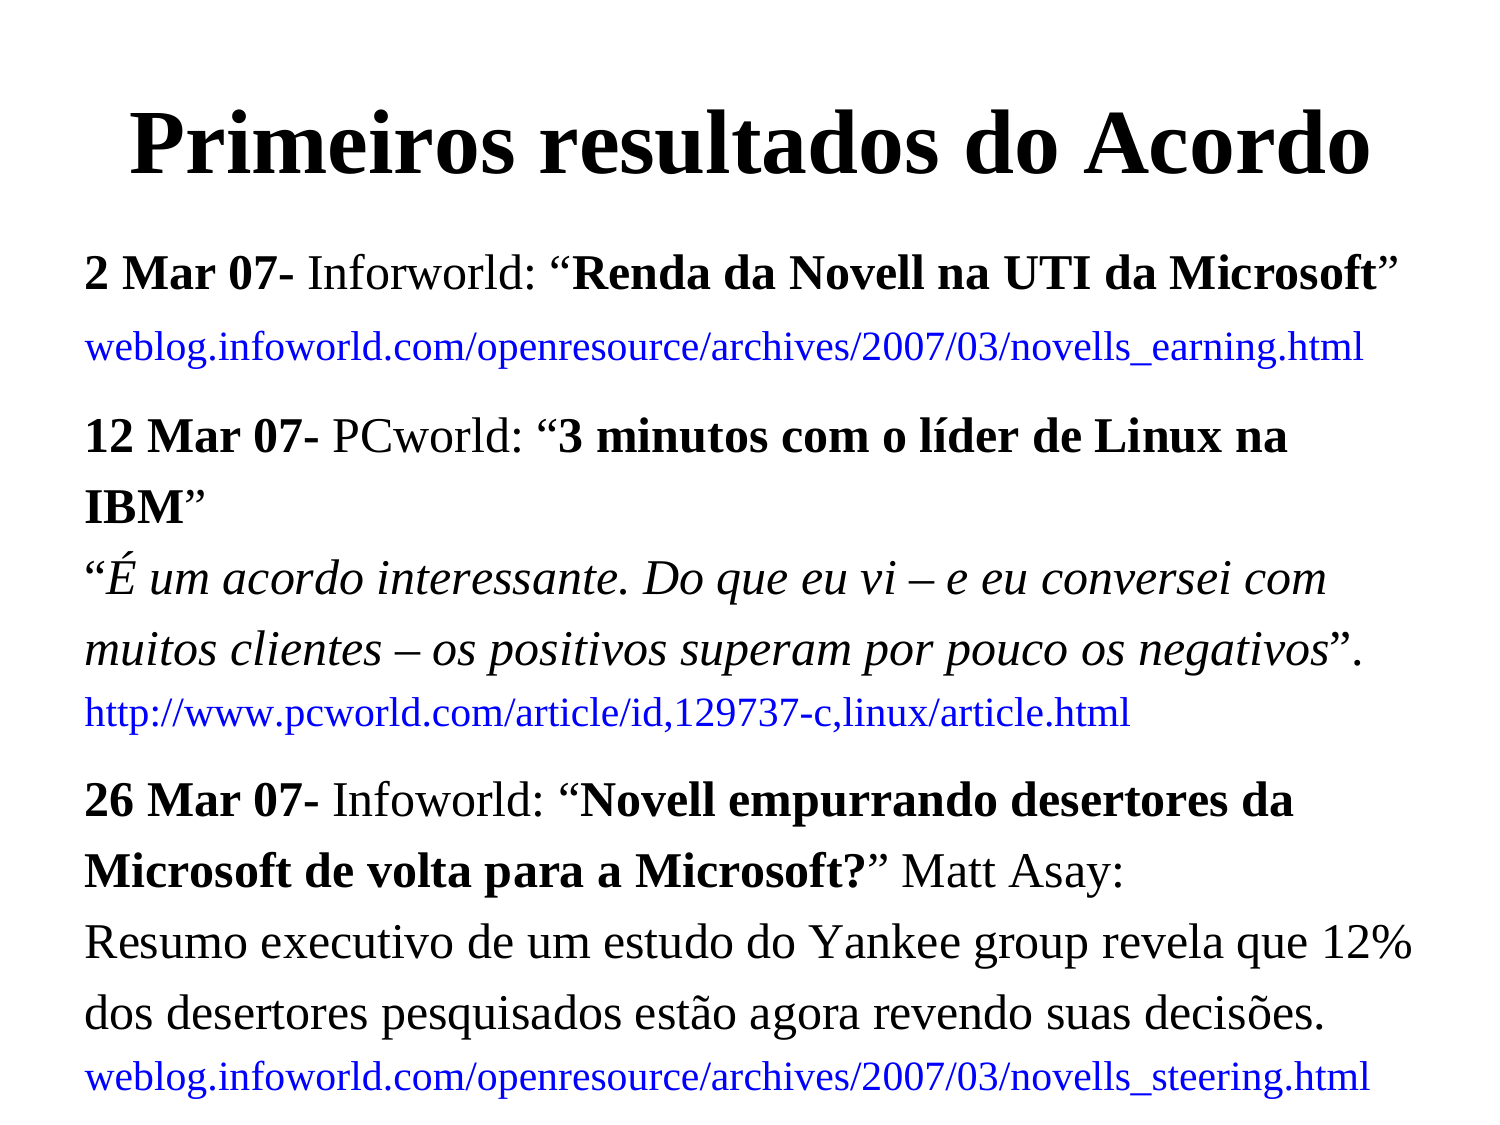

# Primeiros resultados do Acordo
2 Mar 07- Inforworld: “Renda da Novell na UTI da Microsoft”
weblog.infoworld.com/openresource/archives/2007/03/novells_earning.html
12 Mar 07- PCworld: “3 minutos com o líder de Linux na IBM”
“É um acordo interessante. Do que eu vi – e eu conversei com muitos clientes – os positivos superam por pouco os negativos”. http://www.pcworld.com/article/id,129737-c,linux/article.html
26 Mar 07- Infoworld: “Novell empurrando desertores da Microsoft de volta para a Microsoft?” Matt Asay:
Resumo executivo de um estudo do Yankee group revela que 12% dos desertores pesquisados estão agora revendo suas decisões. weblog.infoworld.com/openresource/archives/2007/03/novells_steering.html